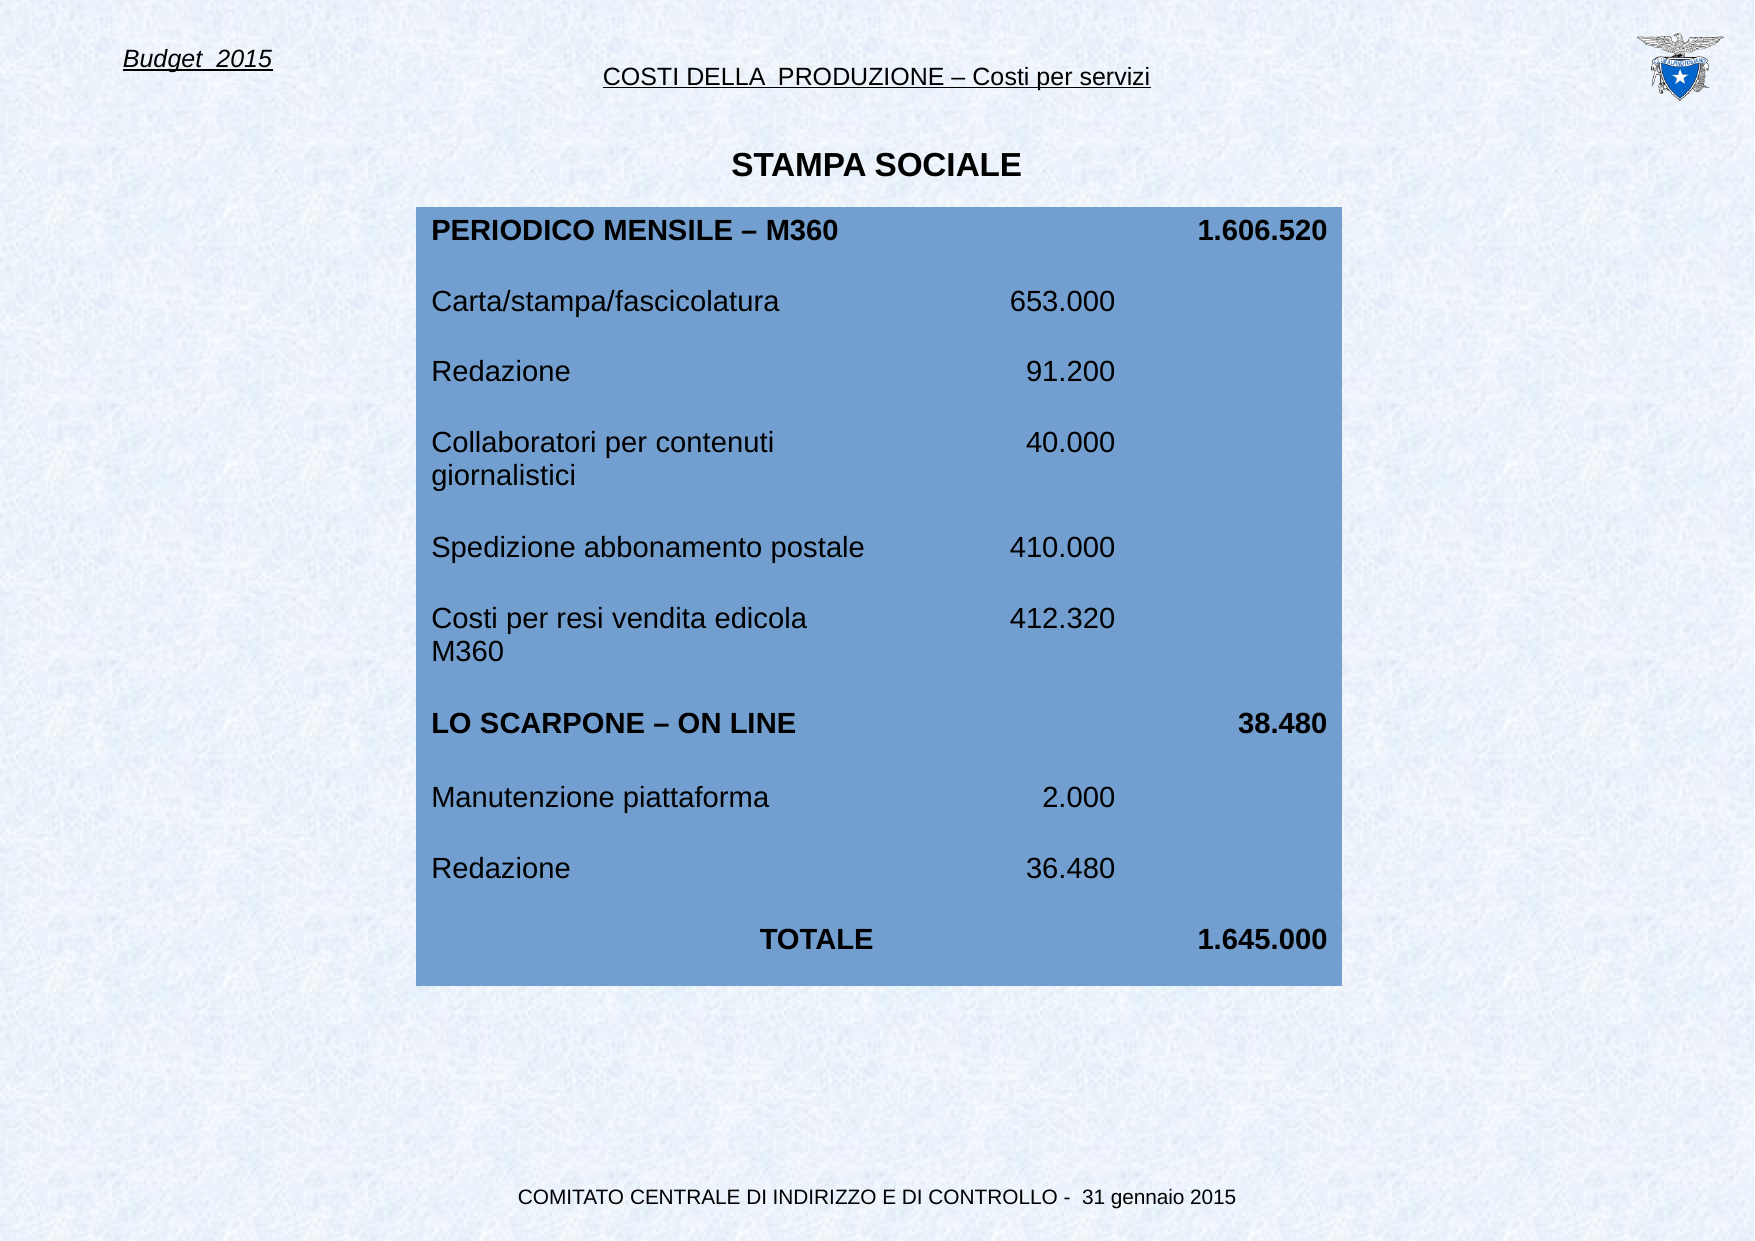

Budget 2015
COSTI DELLA PRODUZIONE – Costi per servizi
STAMPA SOCIALE
| PERIODICO MENSILE – M360 | | 1.606.520 |
| --- | --- | --- |
| Carta/stampa/fascicolatura | 653.000 | |
| Redazione | 91.200 | |
| Collaboratori per contenuti giornalistici | 40.000 | |
| Spedizione abbonamento postale | 410.000 | |
| Costi per resi vendita edicola M360 | 412.320 | |
| LO SCARPONE – ON LINE | | 38.480 |
| Manutenzione piattaforma | 2.000 | |
| Redazione | 36.480 | |
| TOTALE | | 1.645.000 |
COMITATO CENTRALE DI INDIRIZZO E DI CONTROLLO - 31 gennaio 2015